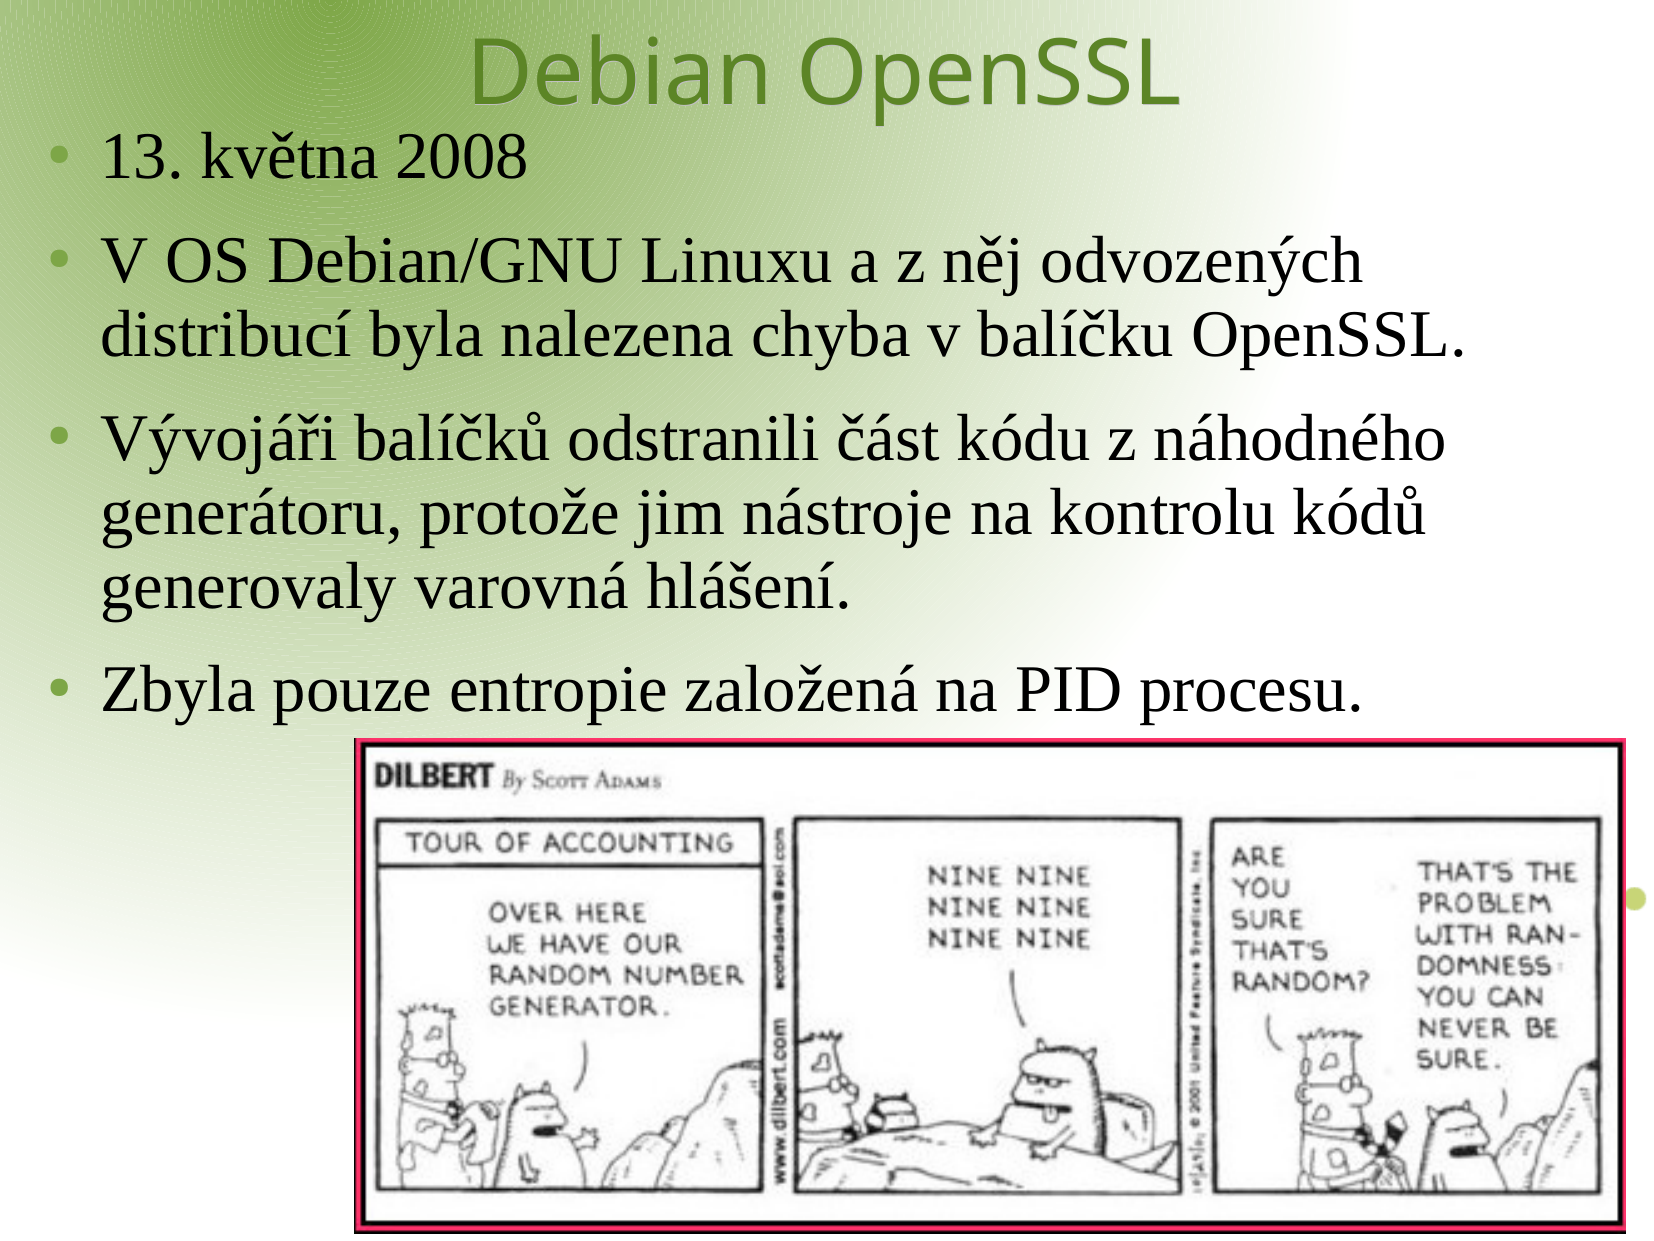

# Debian OpenSSL
13. května 2008
V OS Debian/GNU Linuxu a z něj odvozených distribucí byla nalezena chyba v balíčku OpenSSL.
Vývojáři balíčků odstranili část kódu z náhodného generátoru, protože jim nástroje na kontrolu kódů generovaly varovná hlášení.
Zbyla pouze entropie založená na PID procesu.